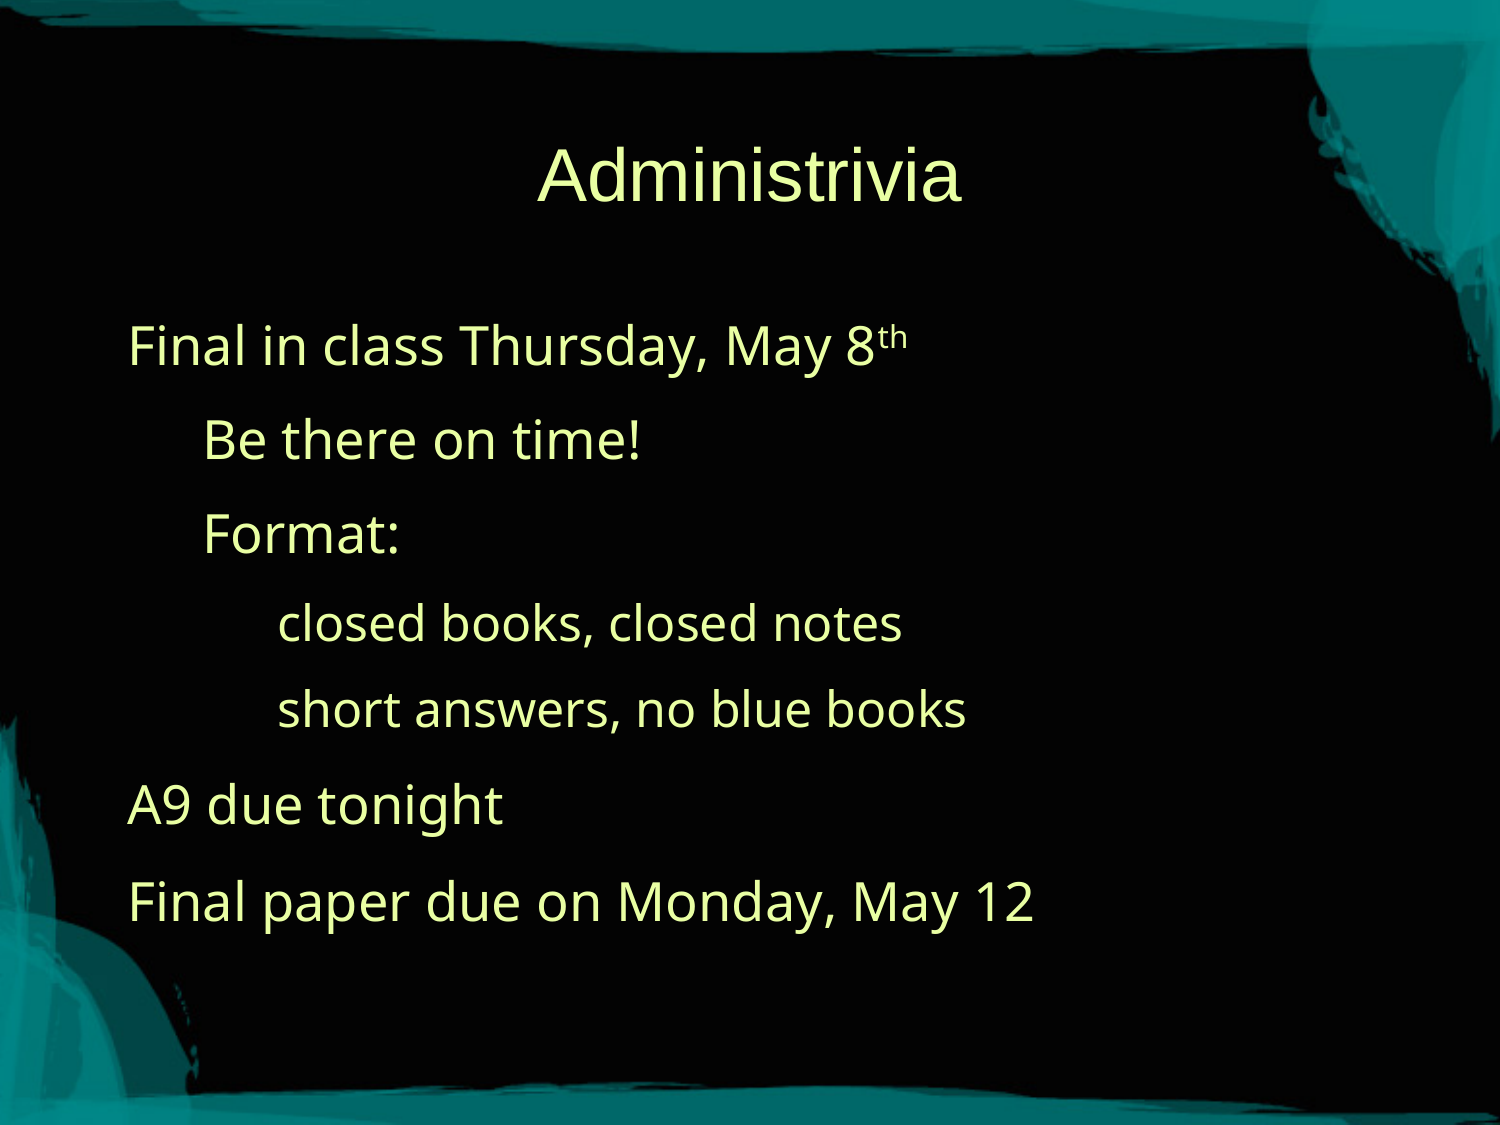

# Administrivia
Final in class Thursday, May 8th
Be there on time!
Format:
closed books, closed notes
short answers, no blue books
A9 due tonight
Final paper due on Monday, May 12